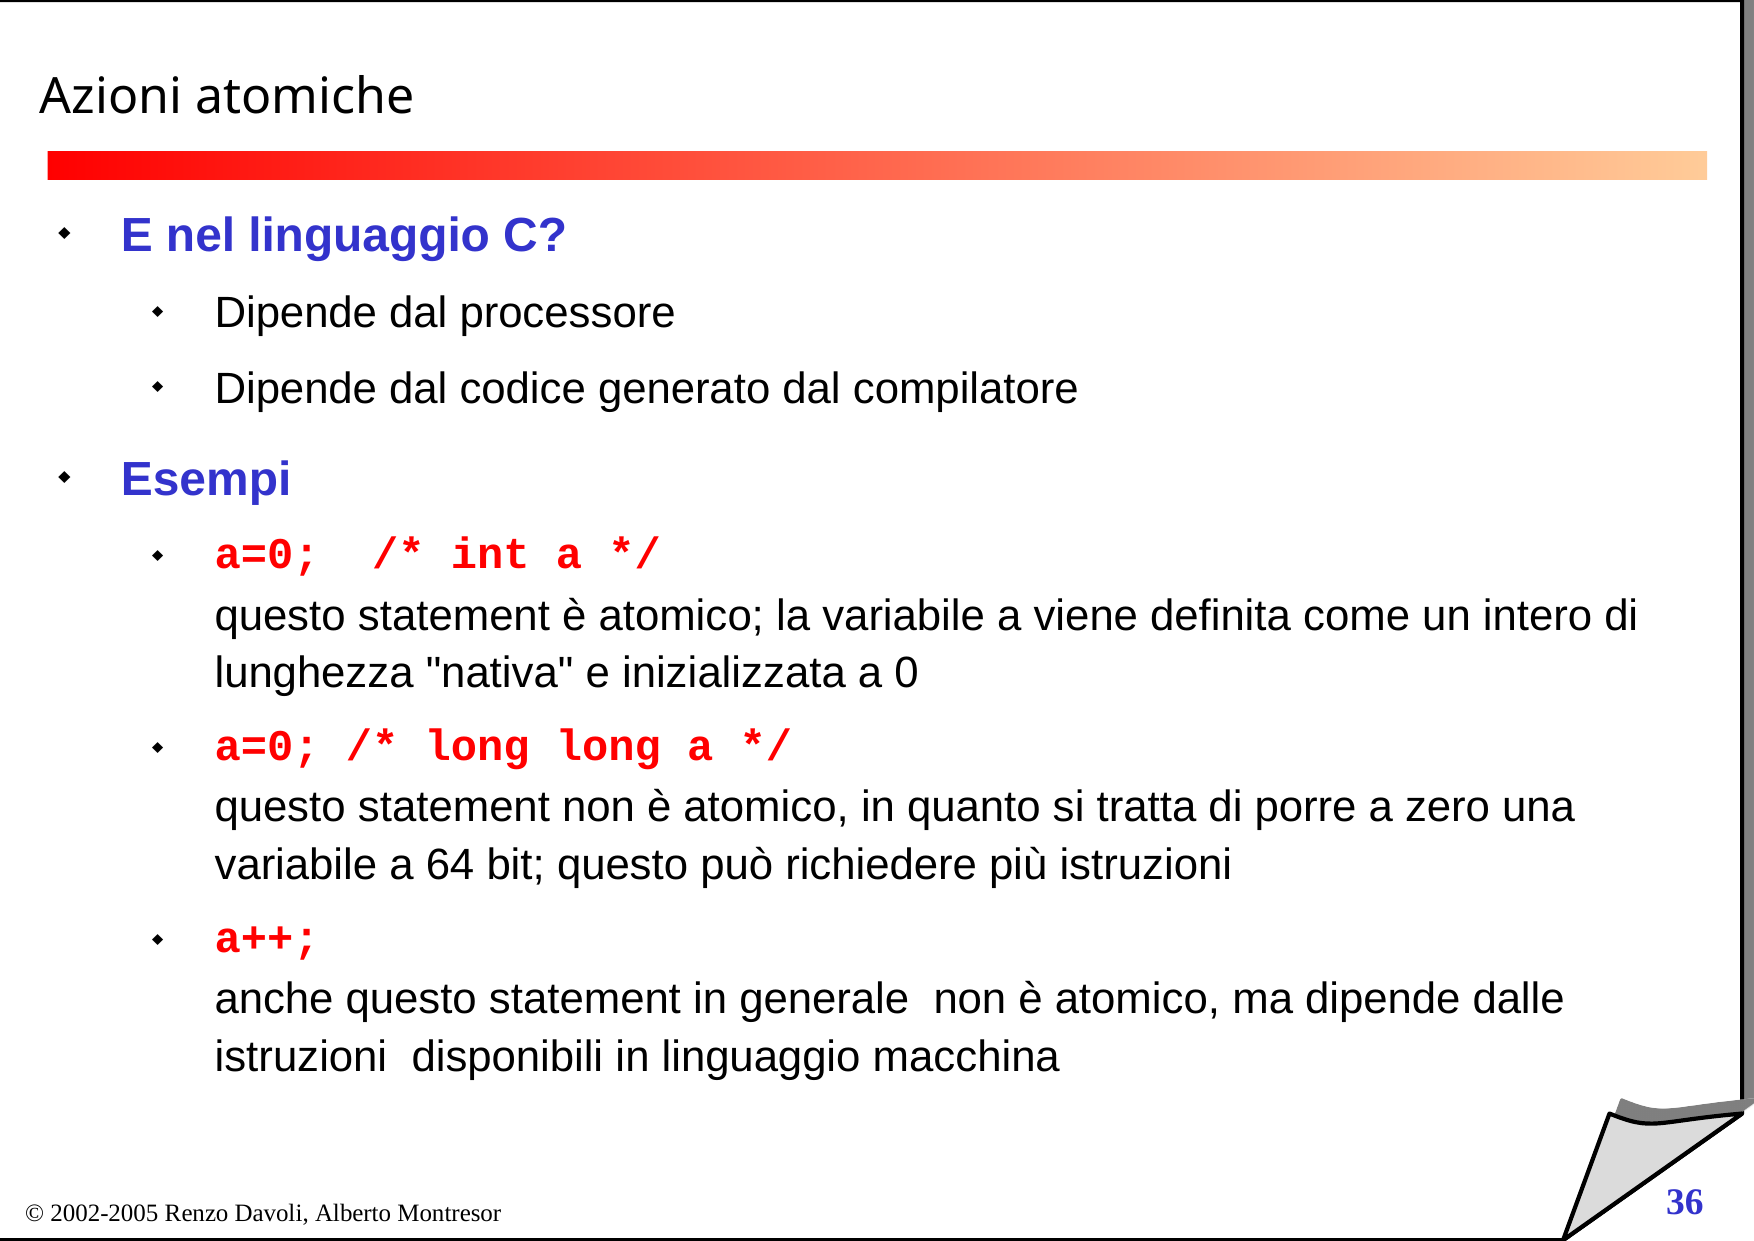

# Azioni atomiche
E nel linguaggio C?
Dipende dal processore
Dipende dal codice generato dal compilatore
Esempi
a=0; /* int a */
questo statement è atomico; la variabile a viene definita come un intero di lunghezza "nativa" e inizializzata a 0
a=0; /* long long a */
questo statement non è atomico, in quanto si tratta di porre a zero una variabile a 64 bit; questo può richiedere più istruzioni
a++;
anche questo statement in generale non è atomico, ma dipende dalle istruzioni disponibili in linguaggio macchina